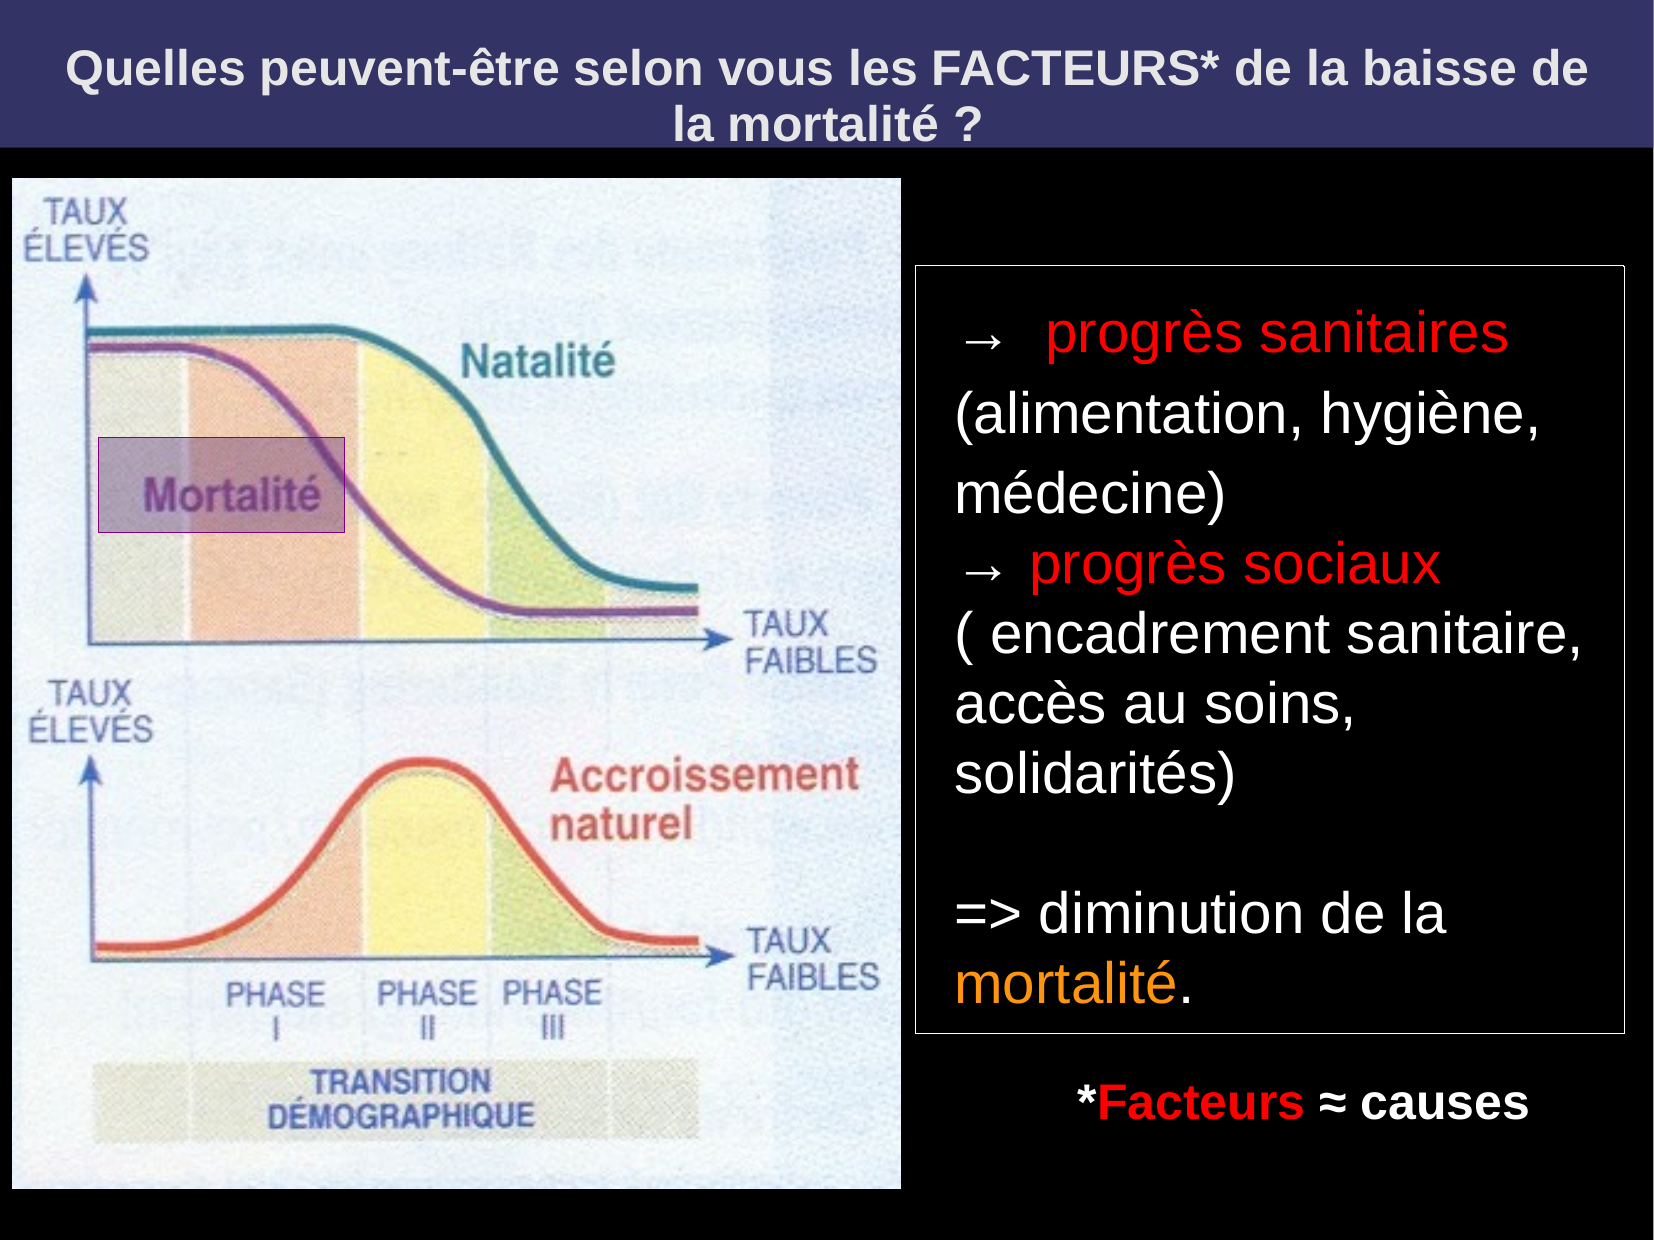

Quelles peuvent-être selon vous les FACTEURS* de la baisse de
la mortalité ?
→ progrès sanitaires (alimentation, hygiène, médecine)
→ progrès sociaux ( encadrement sanitaire, accès au soins, solidarités)
=> diminution de la mortalité.
*Facteurs ≈ causes